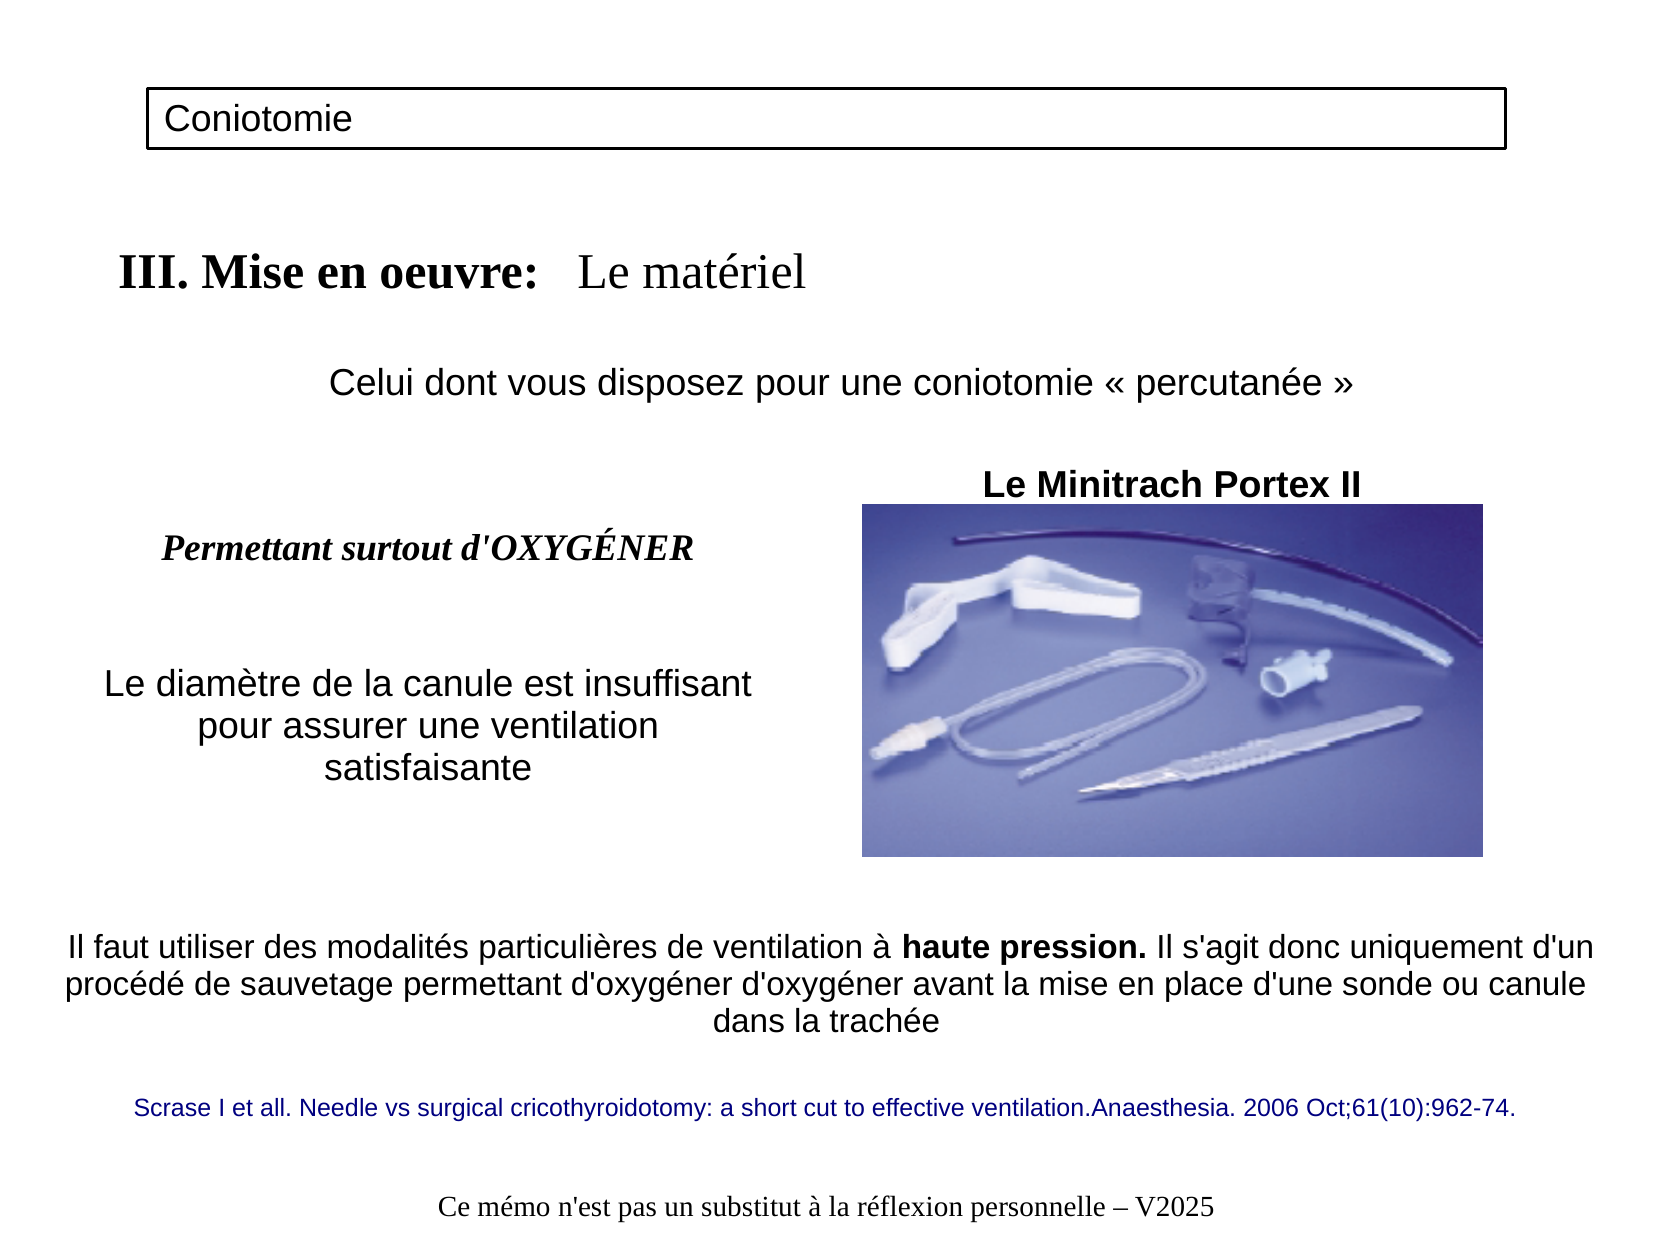

Coniotomie
III. Mise en oeuvre: Le matériel
Celui dont vous disposez pour une coniotomie « percutanée »
Le Minitrach Portex II
Permettant surtout d'OXYGÉNER
Le diamètre de la canule est insuffisant pour assurer une ventilation satisfaisante
 Il faut utiliser des modalités particulières de ventilation à haute pression. Il s'agit donc uniquement d'un procédé de sauvetage permettant d'oxygéner d'oxygéner avant la mise en place d'une sonde ou canule dans la trachée
Scrase I et all. Needle vs surgical cricothyroidotomy: a short cut to effective ventilation.Anaesthesia. 2006 Oct;61(10):962-74.
Ce mémo n'est pas un substitut à la réflexion personnelle – V2025